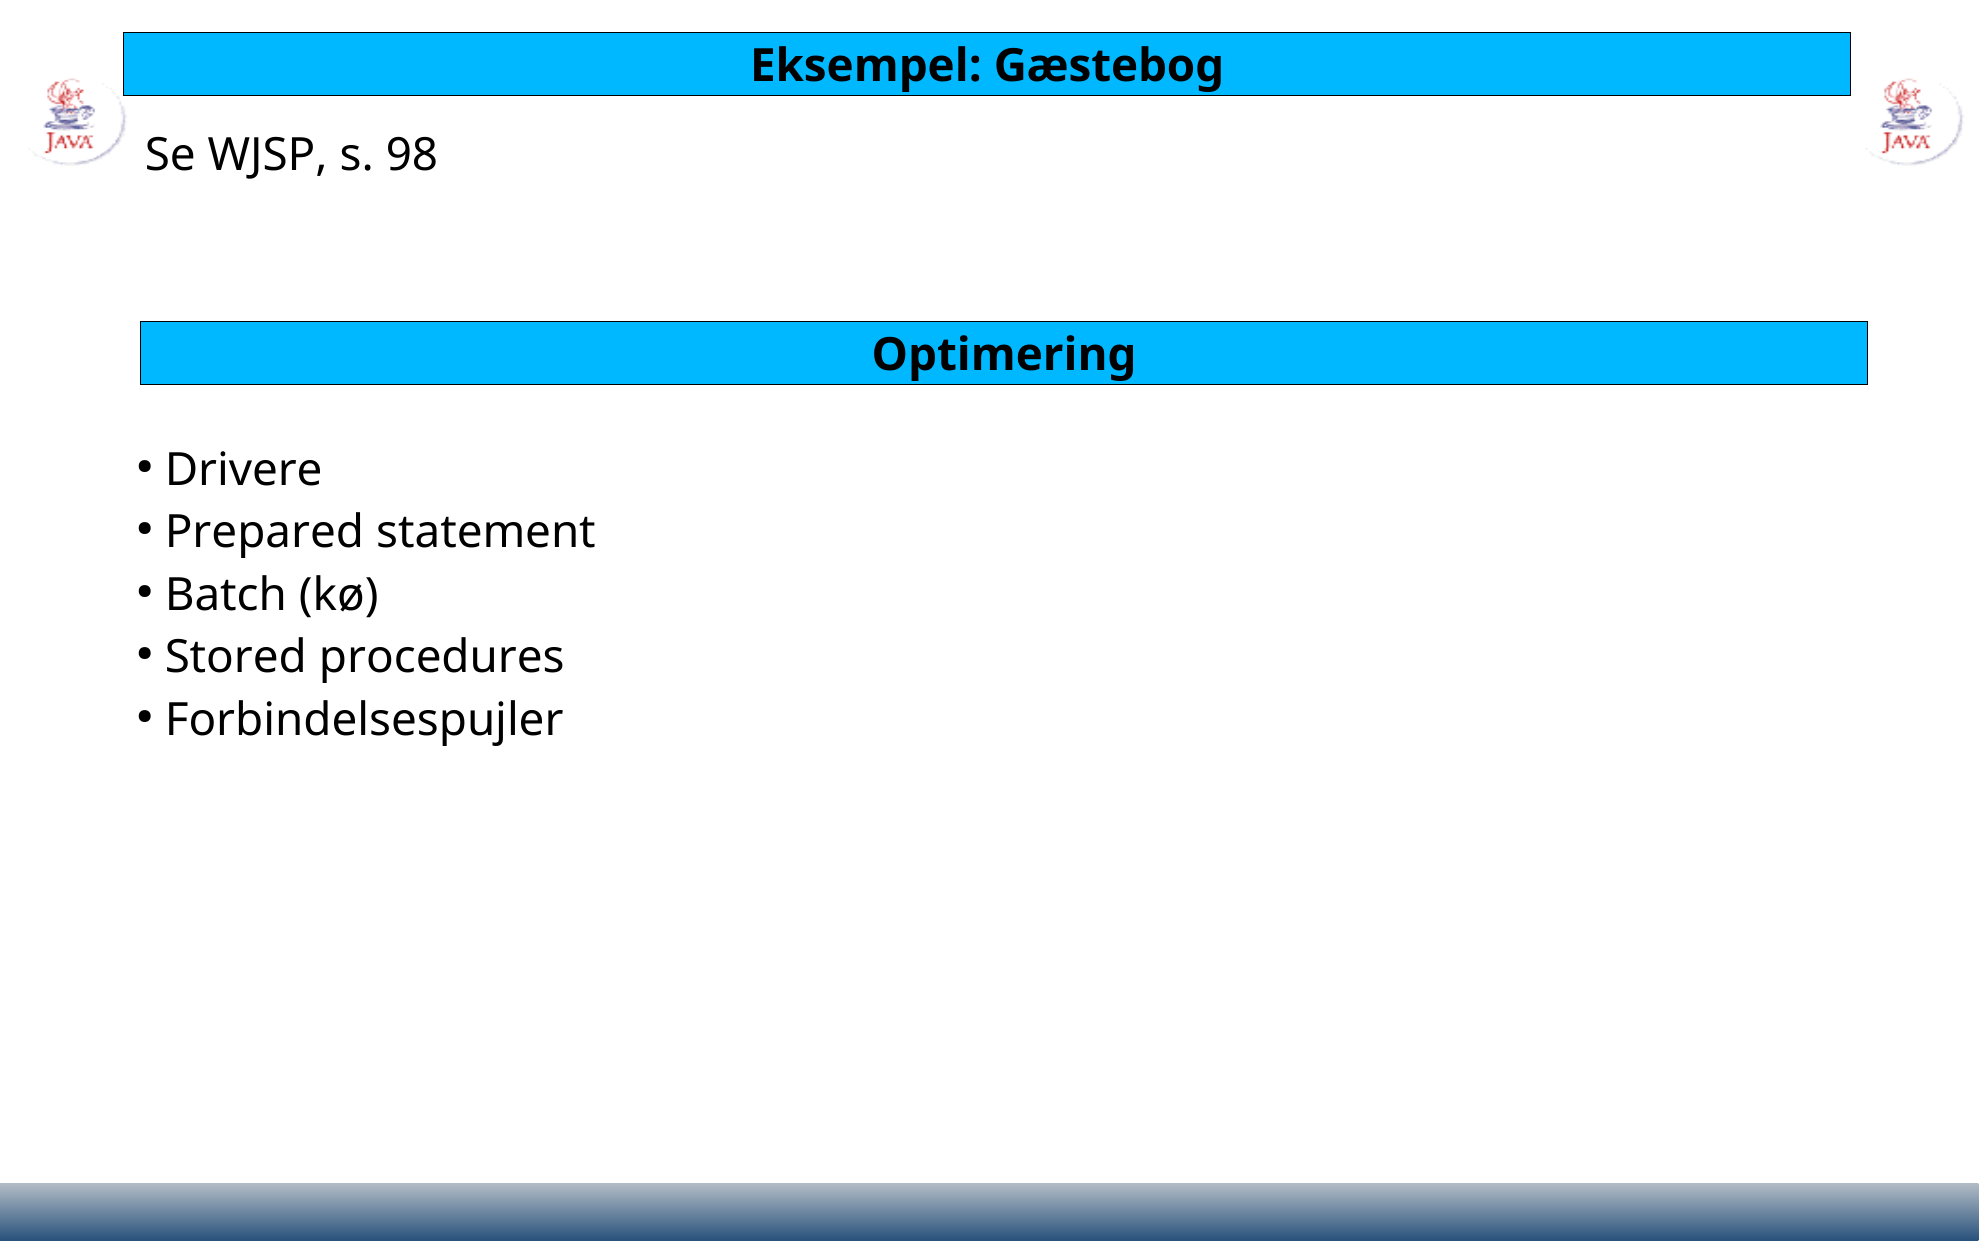

Eksempel: Gæstebog
Se WJSP, s. 98
Optimering
 Drivere
 Prepared statement
 Batch (kø)
 Stored procedures
 Forbindelsespujler